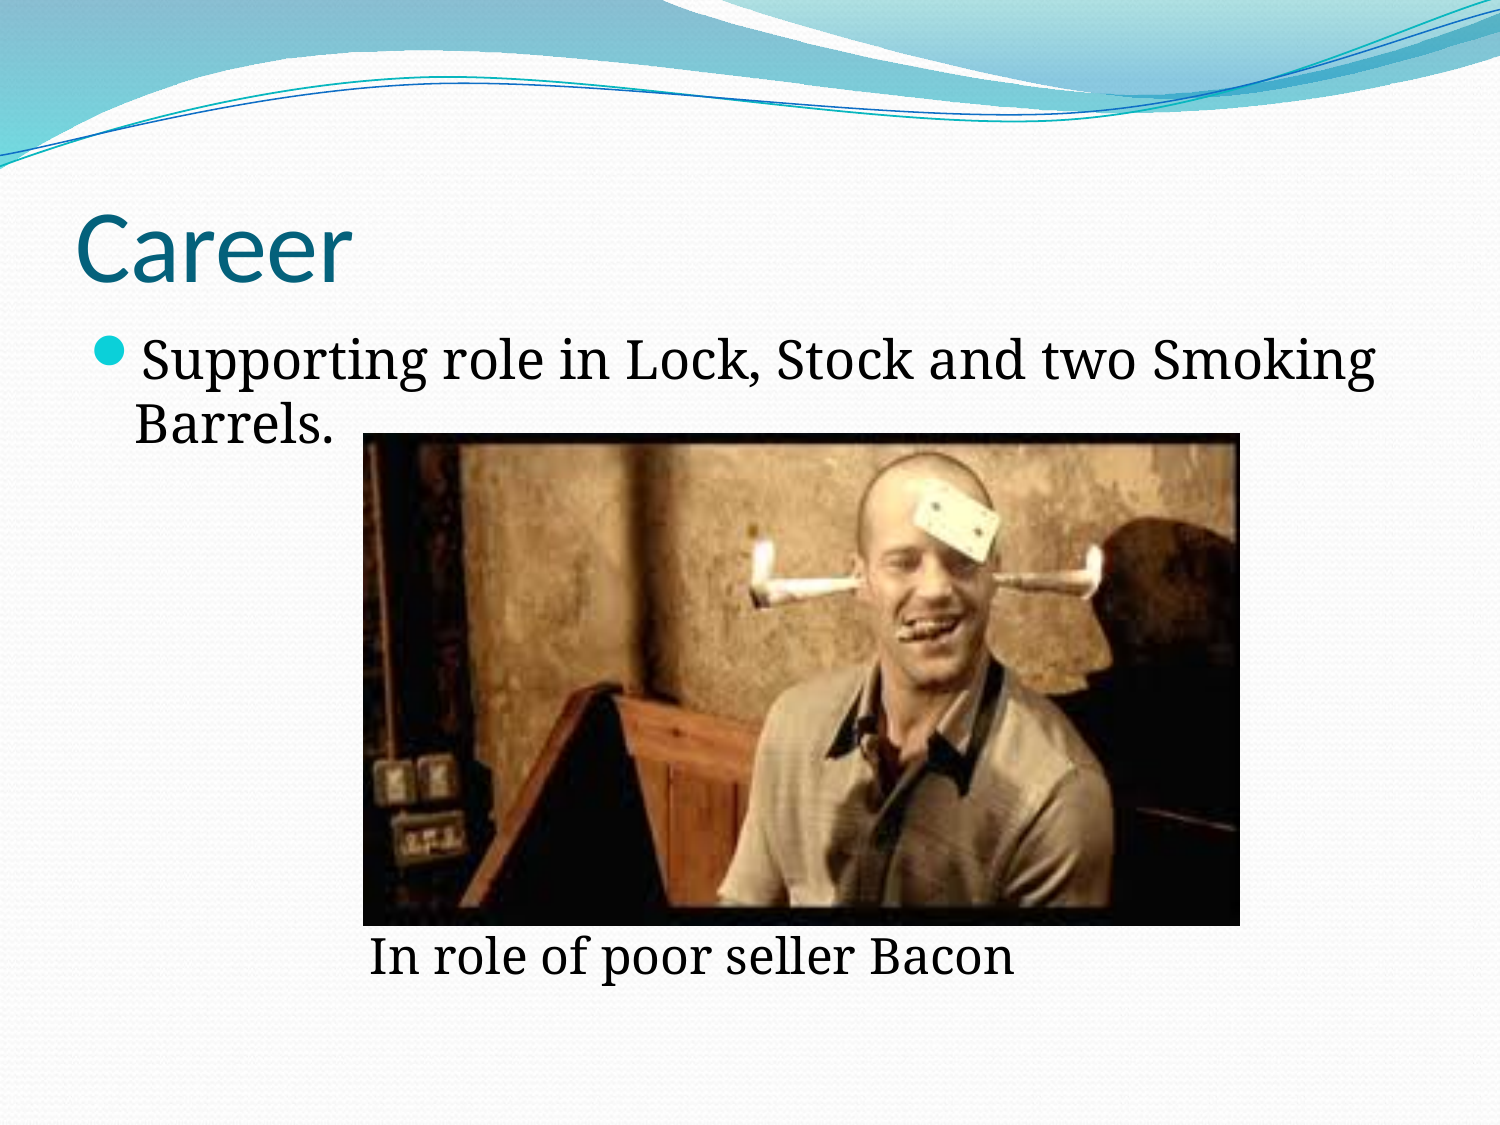

# Career
Supporting role in Lock, Stock and two Smoking Barrels.
 In role of poor seller Bacon